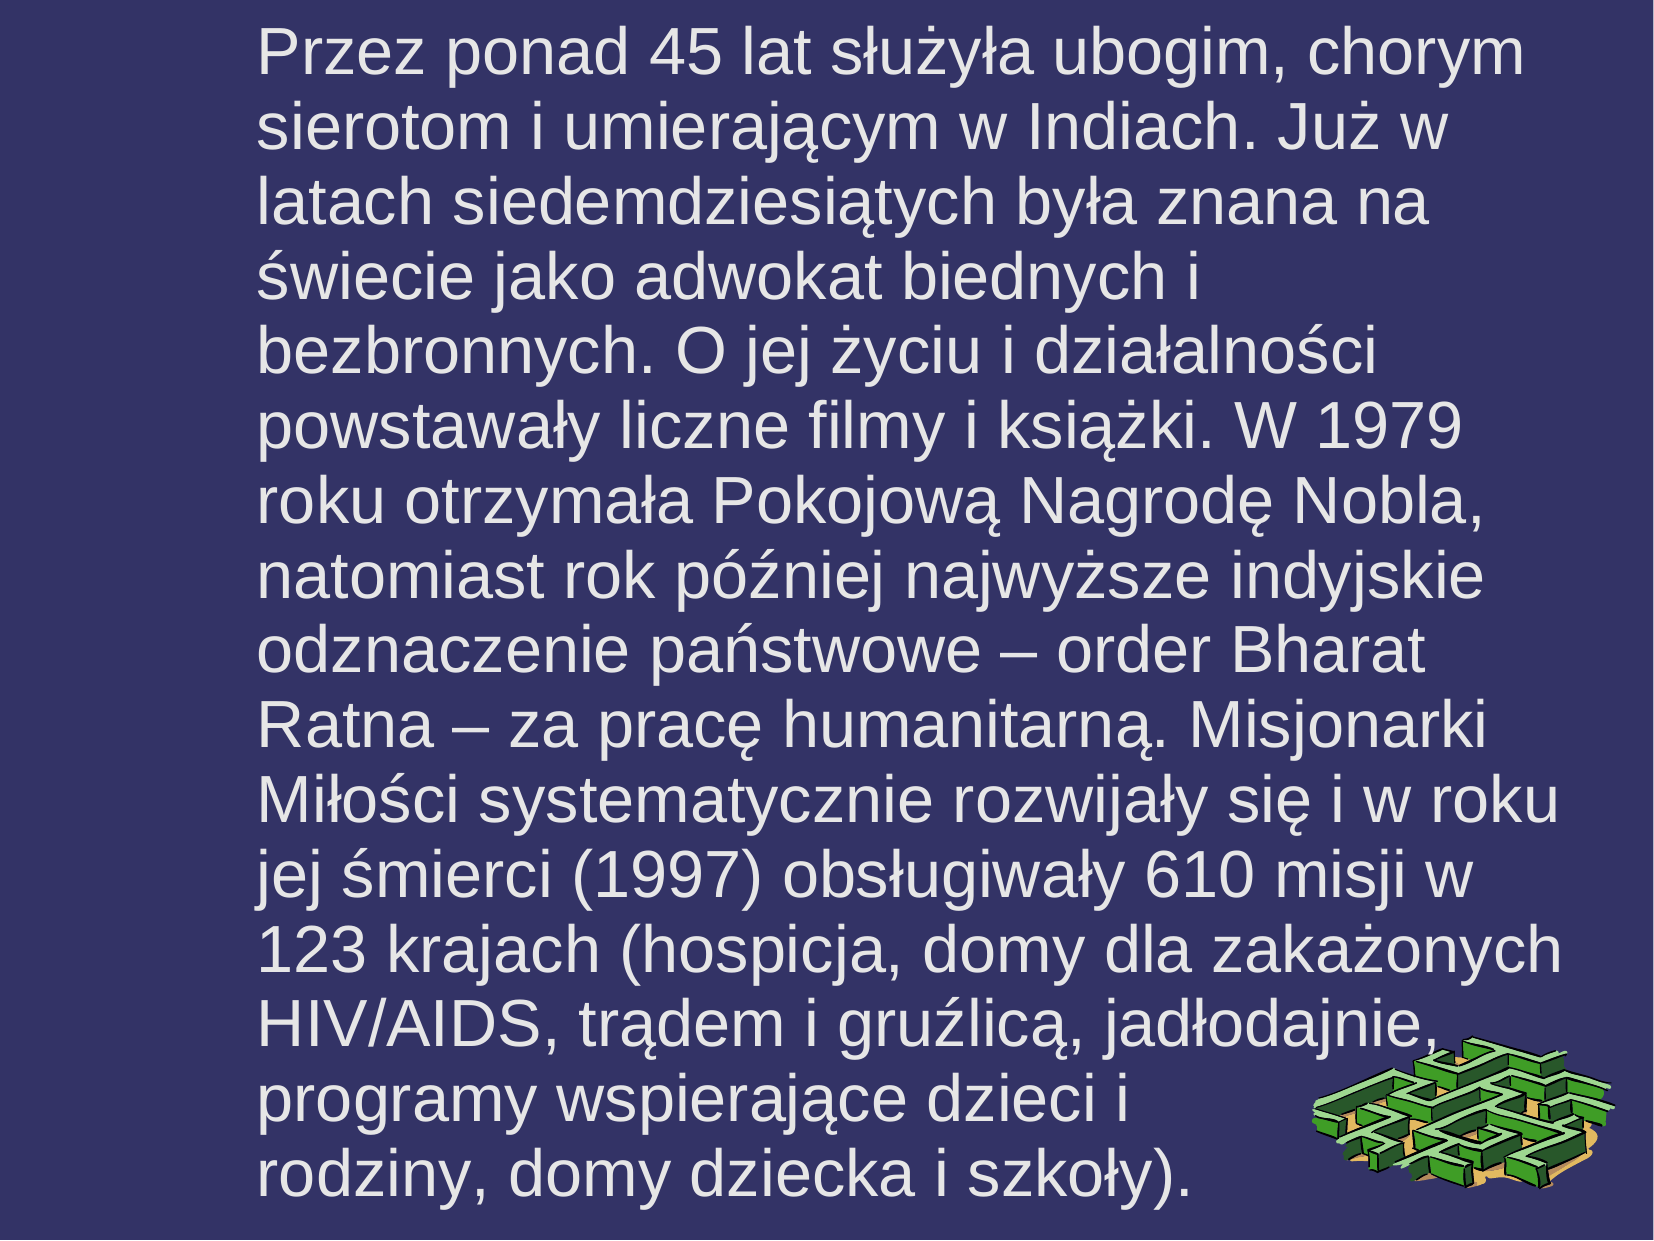

# Przez ponad 45 lat służyła ubogim, chorym sierotom i umierającym w Indiach. Już w latach siedemdziesiątych była znana na świecie jako adwokat biednych i bezbronnych. O jej życiu i działalności powstawały liczne filmy i książki. W 1979 roku otrzymała Pokojową Nagrodę Nobla, natomiast rok później najwyższe indyjskie odznaczenie państwowe – order Bharat Ratna – za pracę humanitarną. Misjonarki Miłości systematycznie rozwijały się i w roku jej śmierci (1997) obsługiwały 610 misji w 123 krajach (hospicja, domy dla zakażonych HIV/AIDS, trądem i gruźlicą, jadłodajnie, programy wspierające dzieci i rodziny, domy dziecka i szkoły).